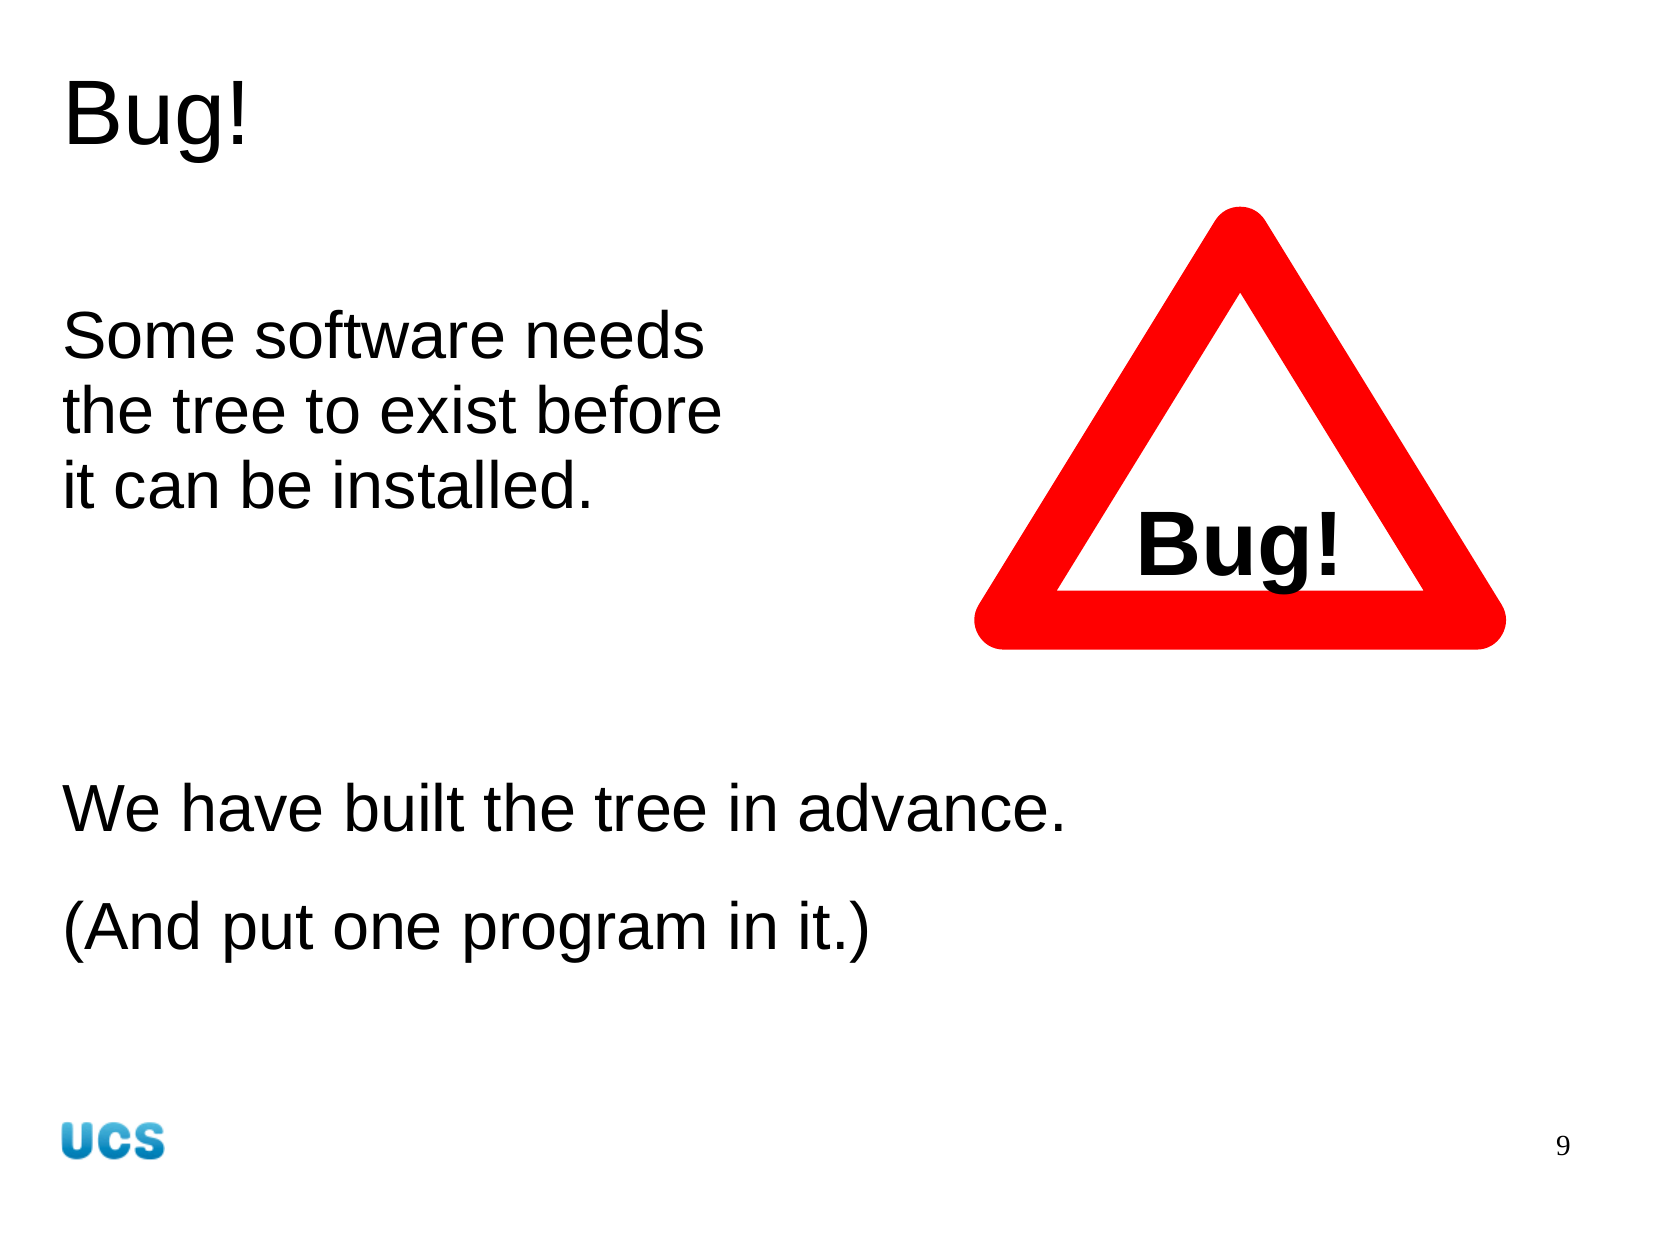

Bug!
Bug!
Some software needs
the tree to exist before
it can be installed.
We have built the tree in advance.
(And put one program in it.)
9